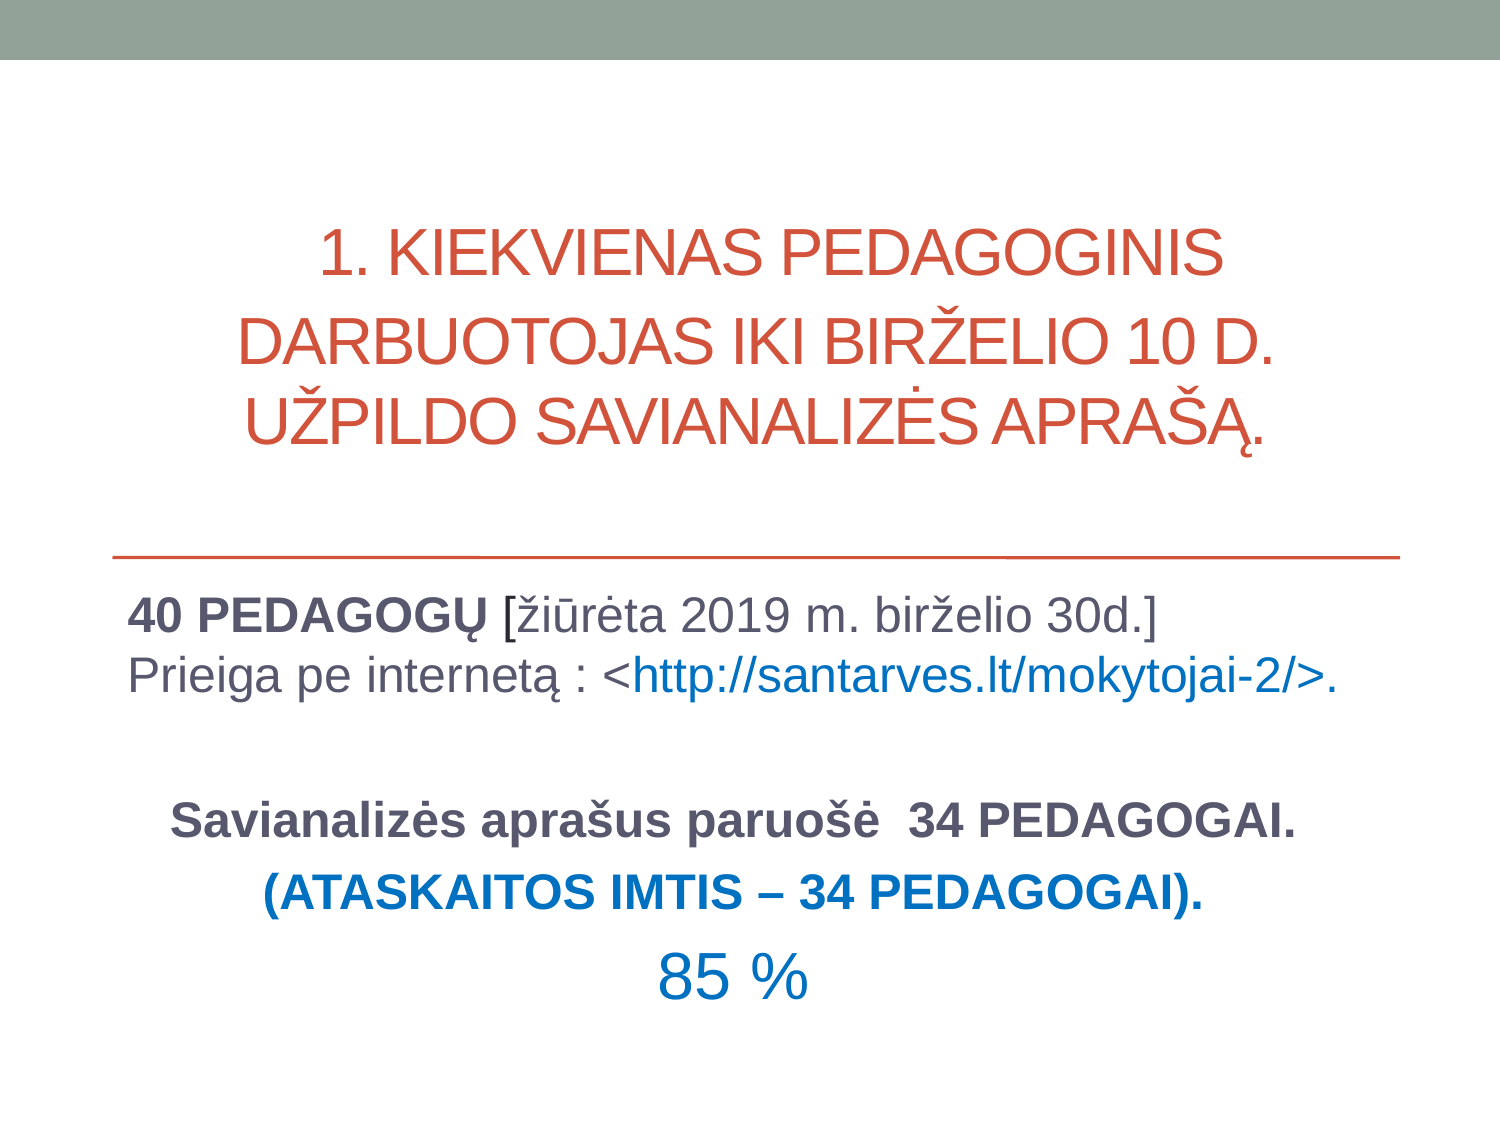

# 1. Kiekvienas pedagoginis darbuotojas iki birželio 10 d. užpildo savianalizės aprašą.
40 PEDAGOGŲ [žiūrėta 2019 m. birželio 30d.]Prieiga pe internetą : <http://santarves.lt/mokytojai-2/>.
Savianalizės aprašus paruošė 34 PEDAGOGAI.
(ATASKAITOS IMTIS – 34 PEDAGOGAI).
85 %